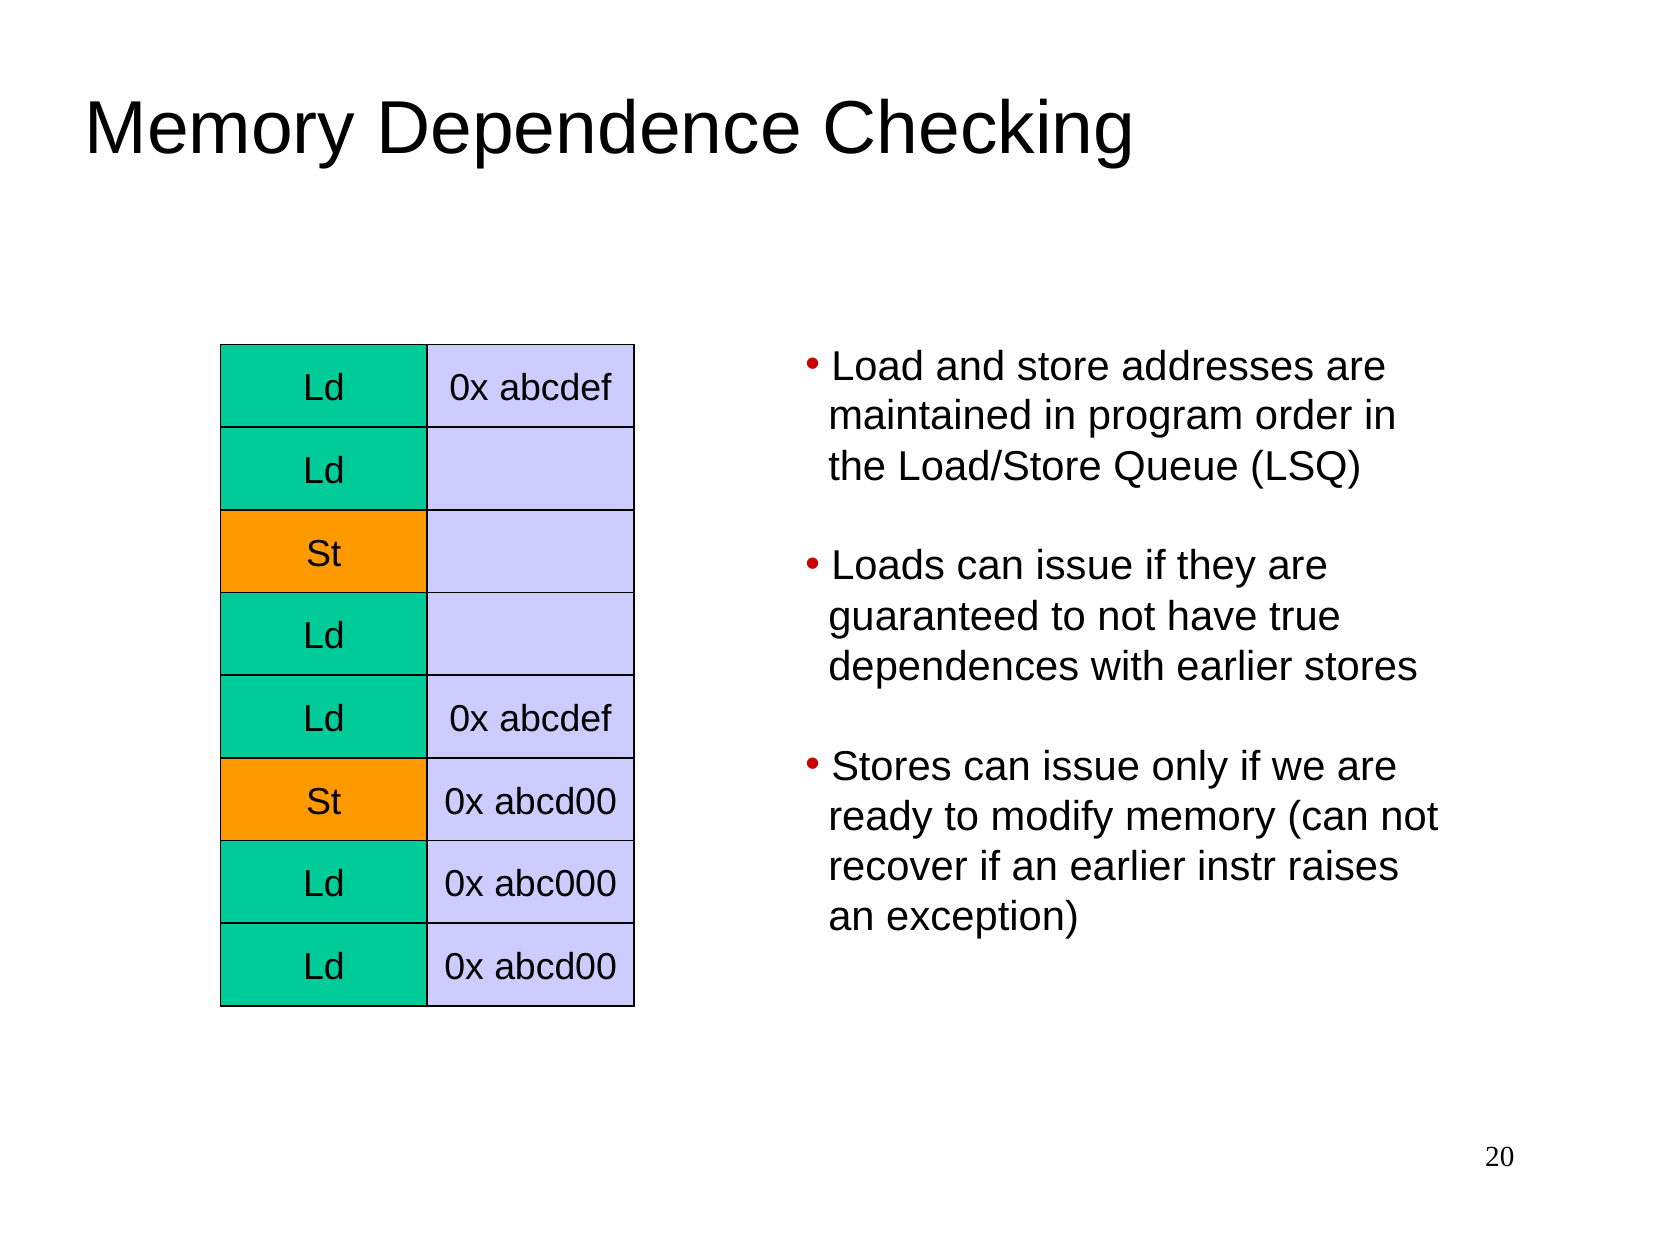

Memory Dependence Checking
 Load and store addresses are
 maintained in program order in
 the Load/Store Queue (LSQ)
 Loads can issue if they are
 guaranteed to not have true
 dependences with earlier stores
 Stores can issue only if we are
 ready to modify memory (can not
 recover if an earlier instr raises
 an exception)
Ld
0x abcdef
Ld
St
Ld
Ld
0x abcdef
St
0x abcd00
Ld
0x abc000
Ld
0x abcd00